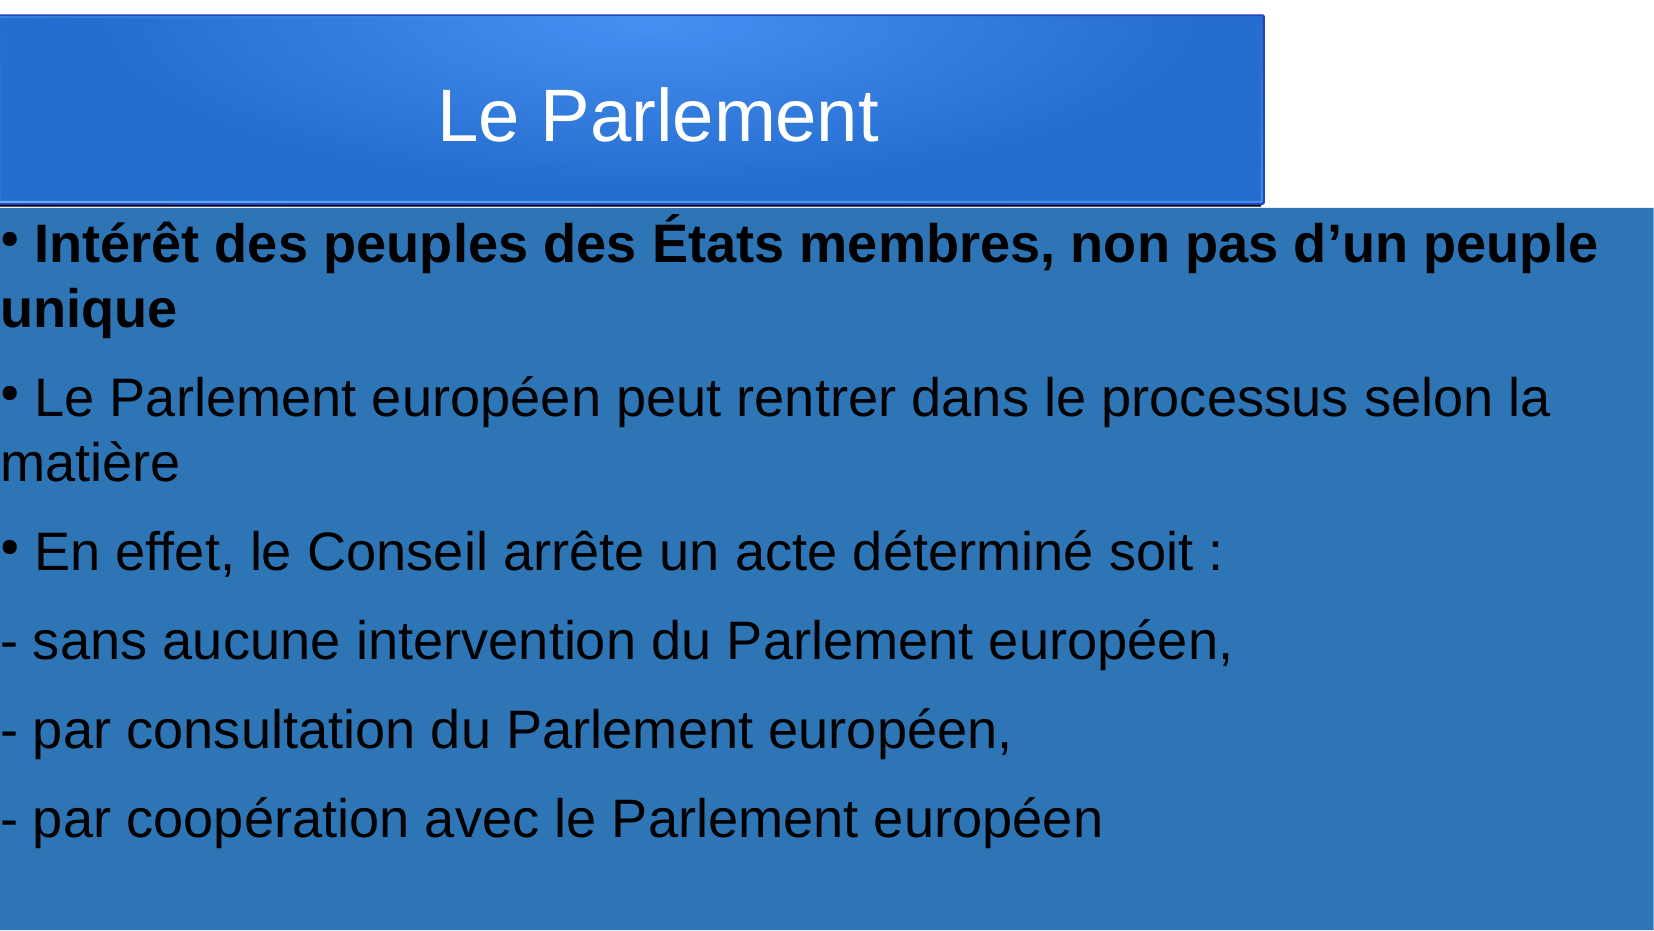

# Le Parlement
 Intérêt des peuples des États membres, non pas d’un peuple unique
 Le Parlement européen peut rentrer dans le processus selon la matière
 En effet, le Conseil arrête un acte déterminé soit :
- sans aucune intervention du Parlement européen,
- par consultation du Parlement européen,
- par coopération avec le Parlement européen